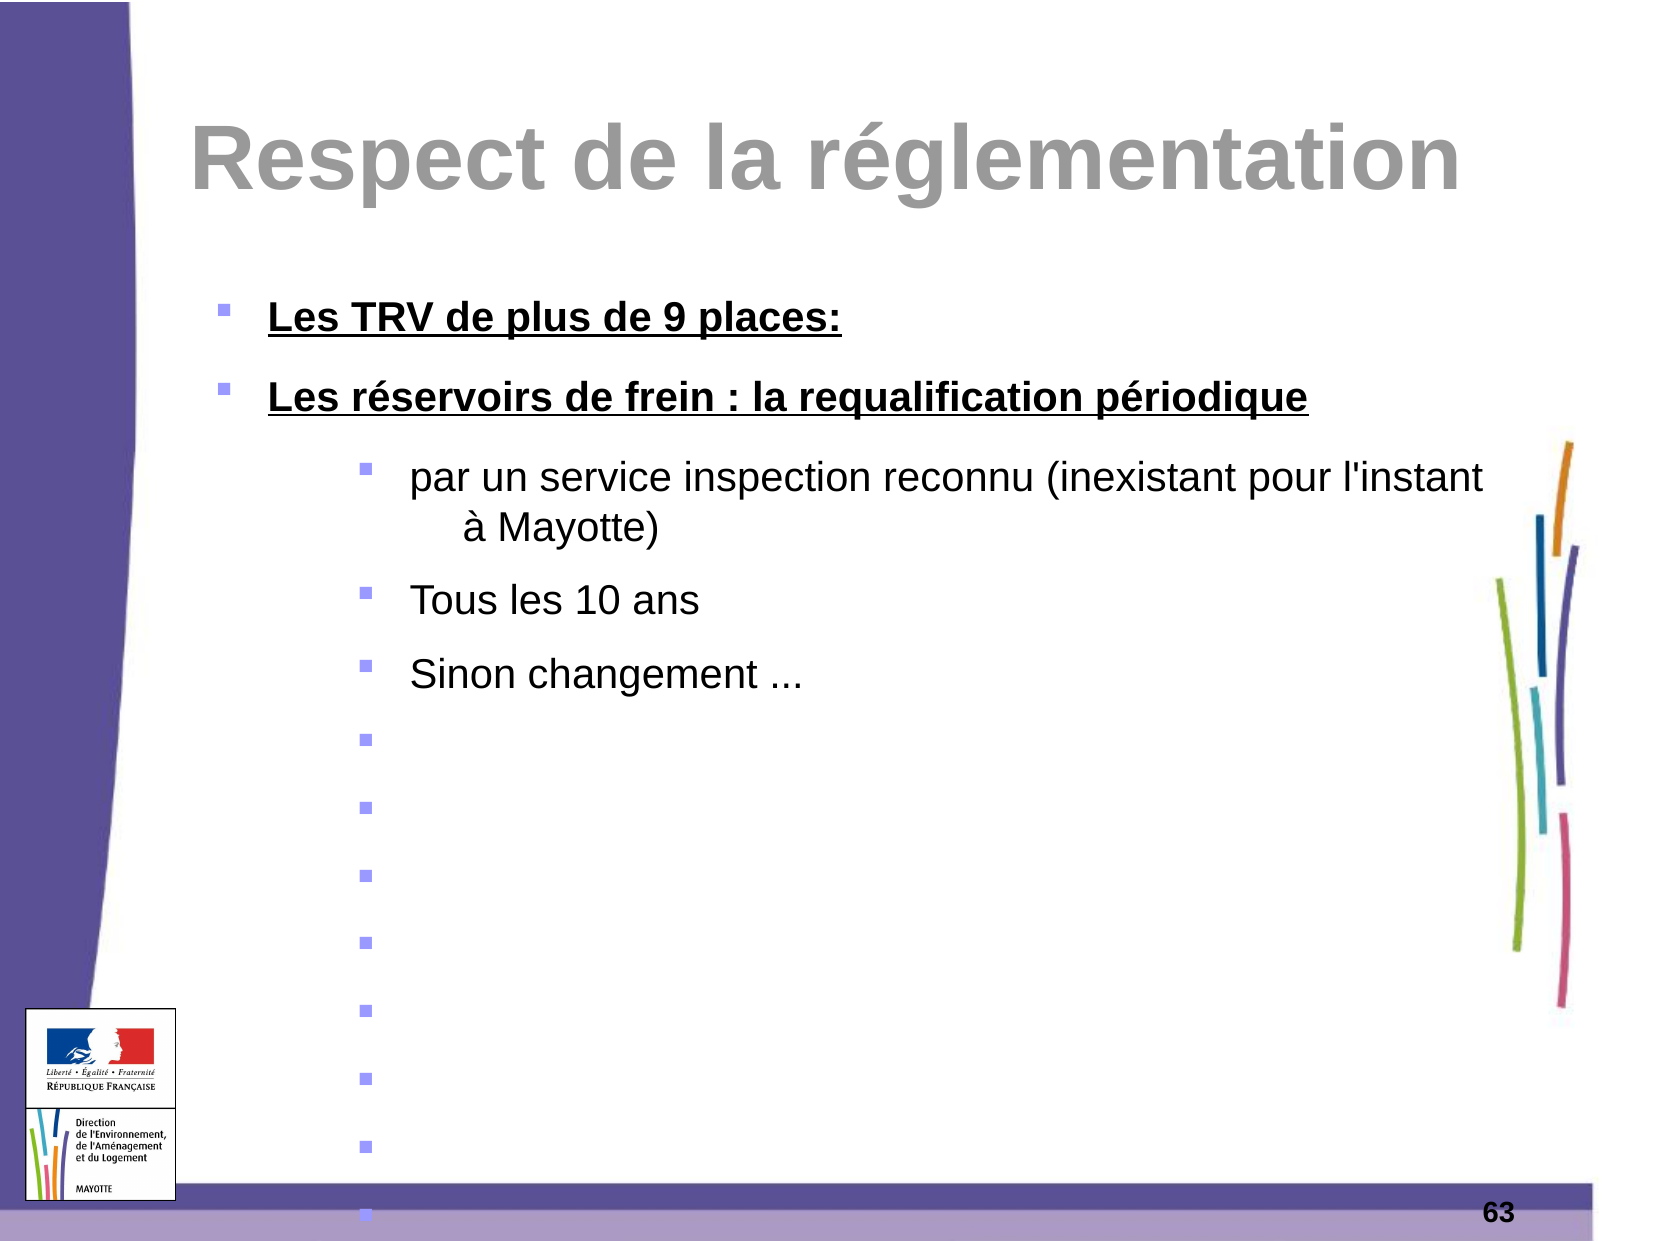

# Respect de la réglementation
Les TRV de plus de 9 places:
Les réservoirs de frein : la requalification périodique
par un service inspection reconnu (inexistant pour l'instant à Mayotte)
Tous les 10 ans
Sinon changement ...